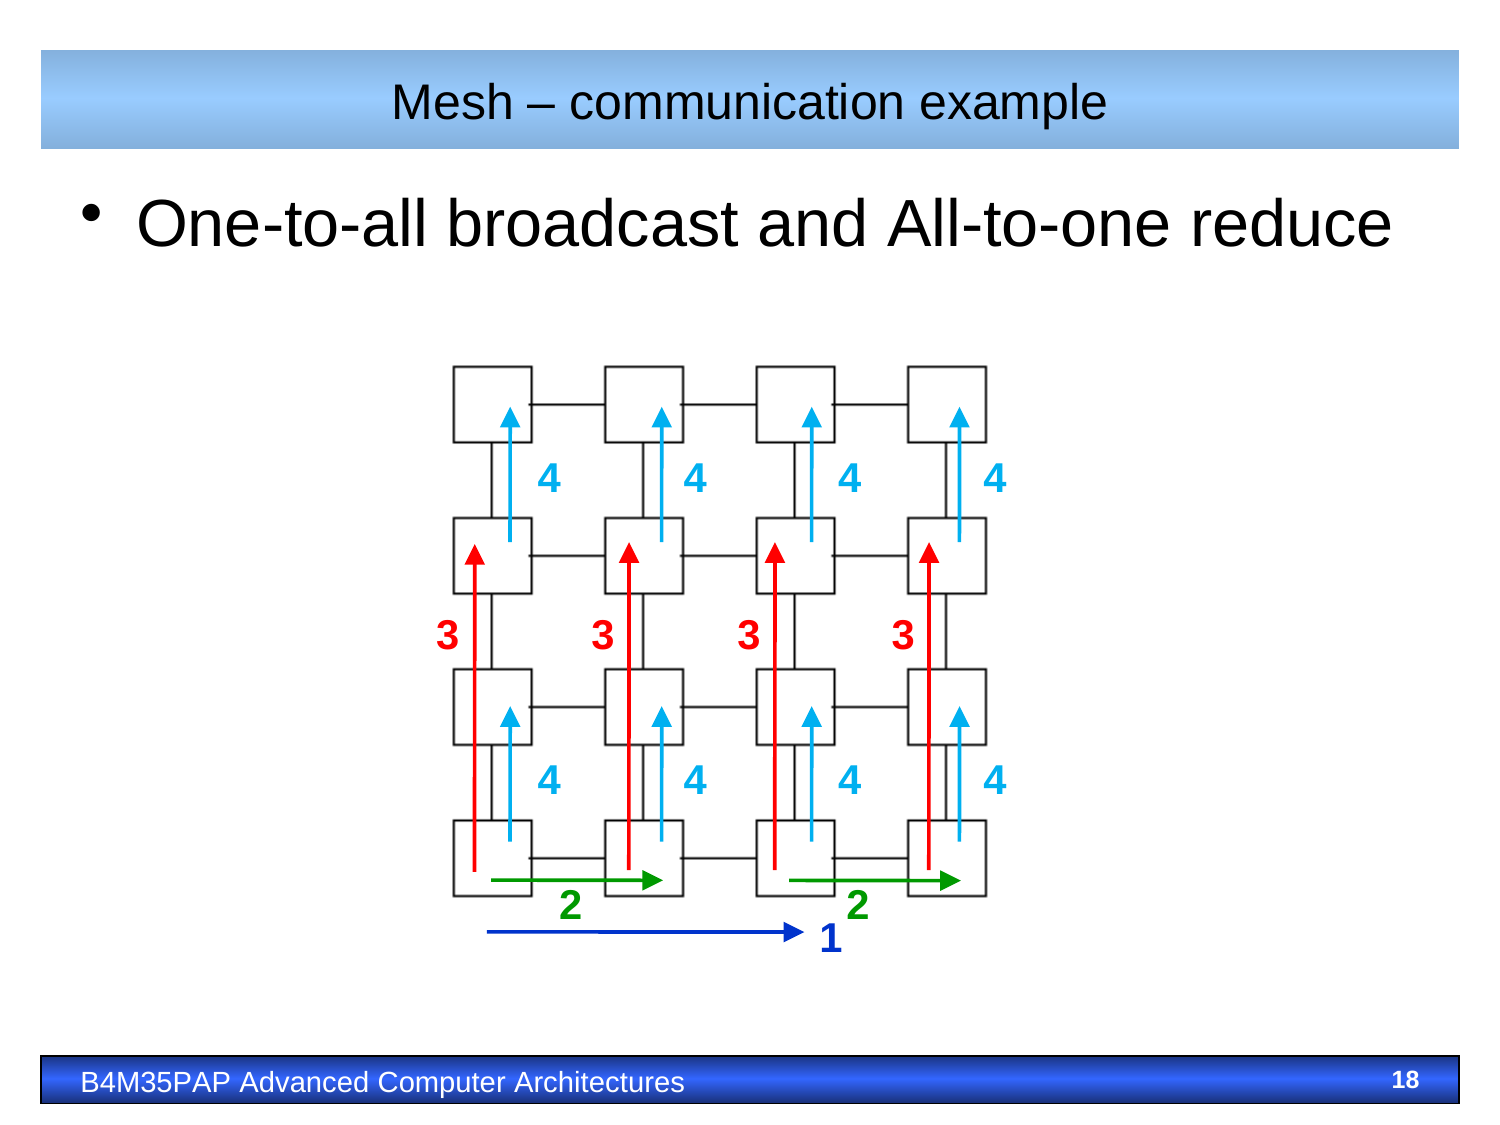

# Mesh – communication example
One-to-all broadcast and All-to-one reduce
4
4
4
4
3
3
3
3
4
4
4
4
2
2
1